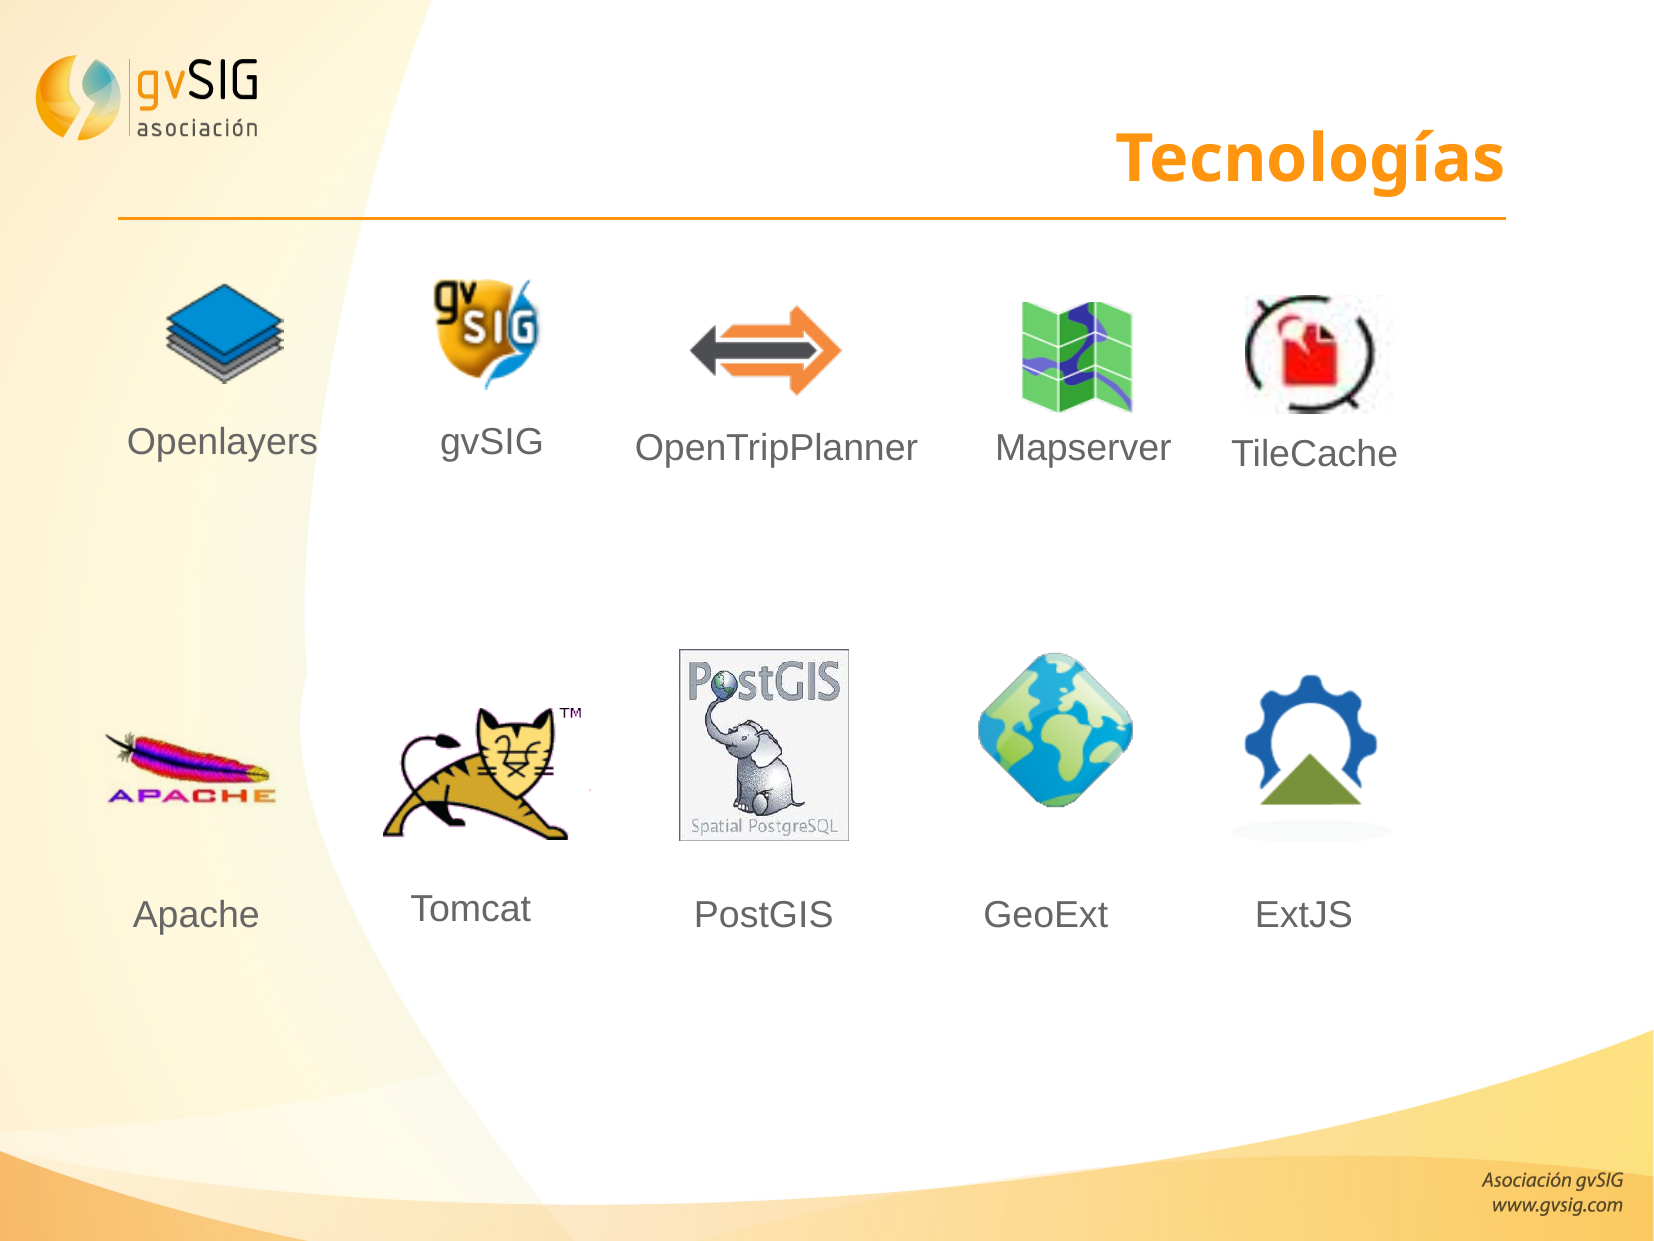

# Tecnologías
Openlayers
gvSIG
OpenTripPlanner
Mapserver
TileCache
Tomcat
Apache
PostGIS
GeoExt
ExtJS